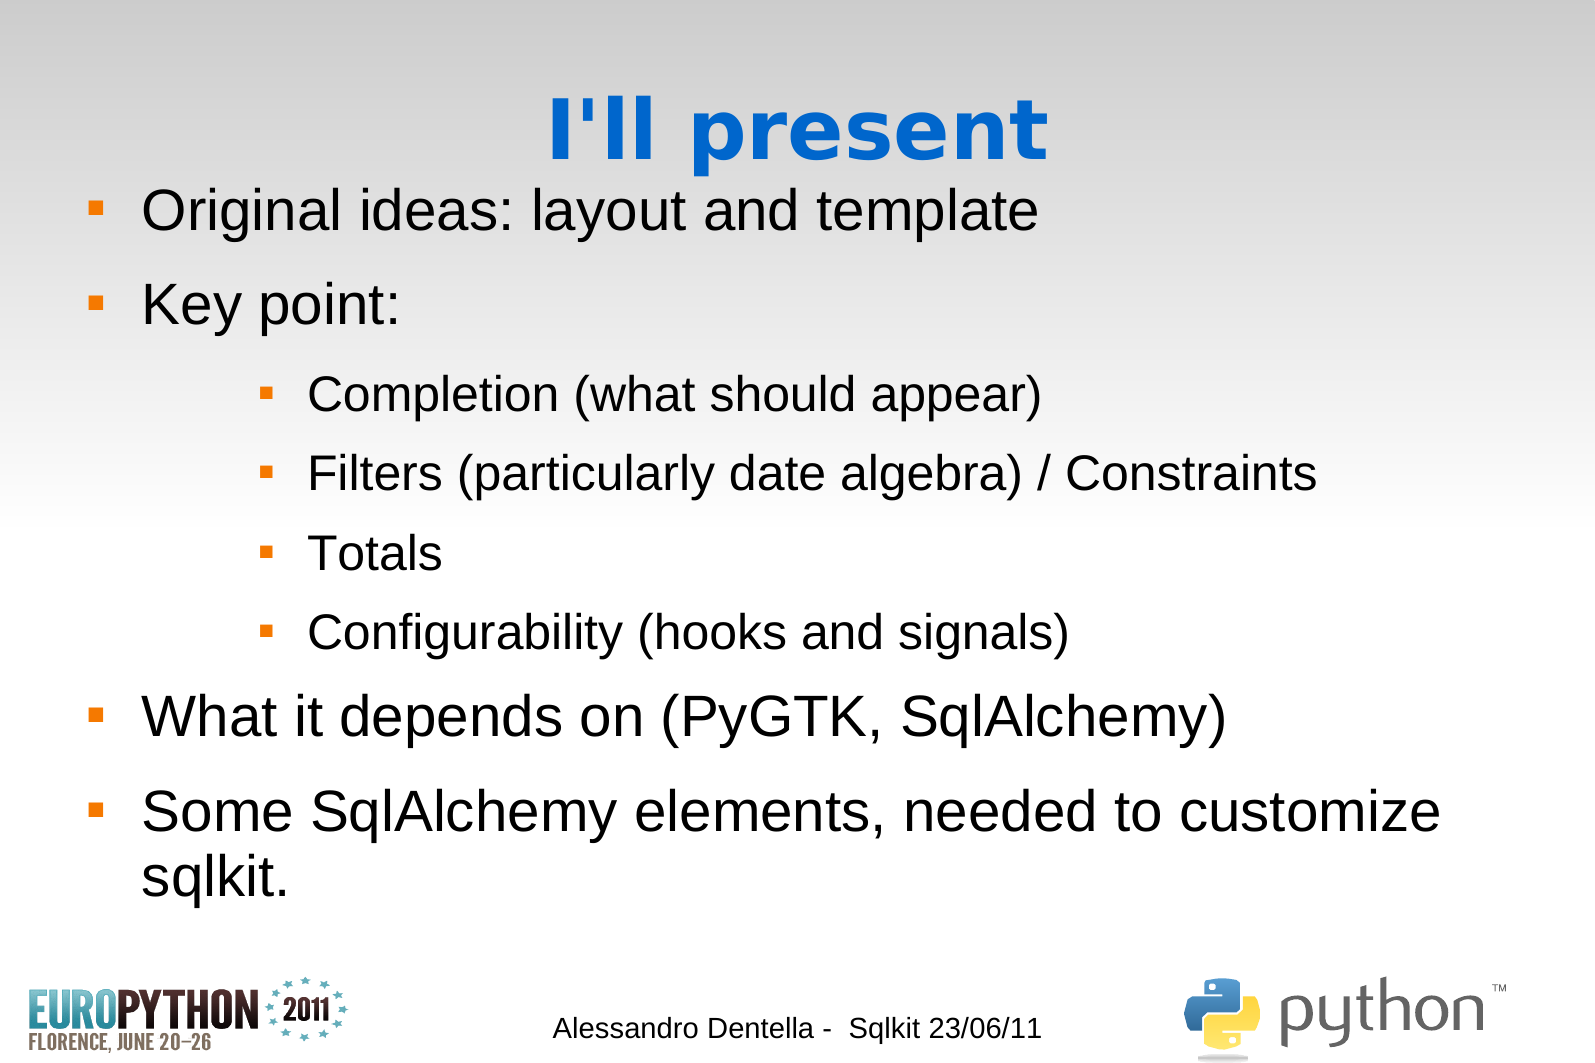

# I'll present
Original ideas: layout and template
Key point:
Completion (what should appear)
Filters (particularly date algebra) / Constraints
Totals
Configurability (hooks and signals)
What it depends on (PyGTK, SqlAlchemy)
Some SqlAlchemy elements, needed to customize sqlkit.